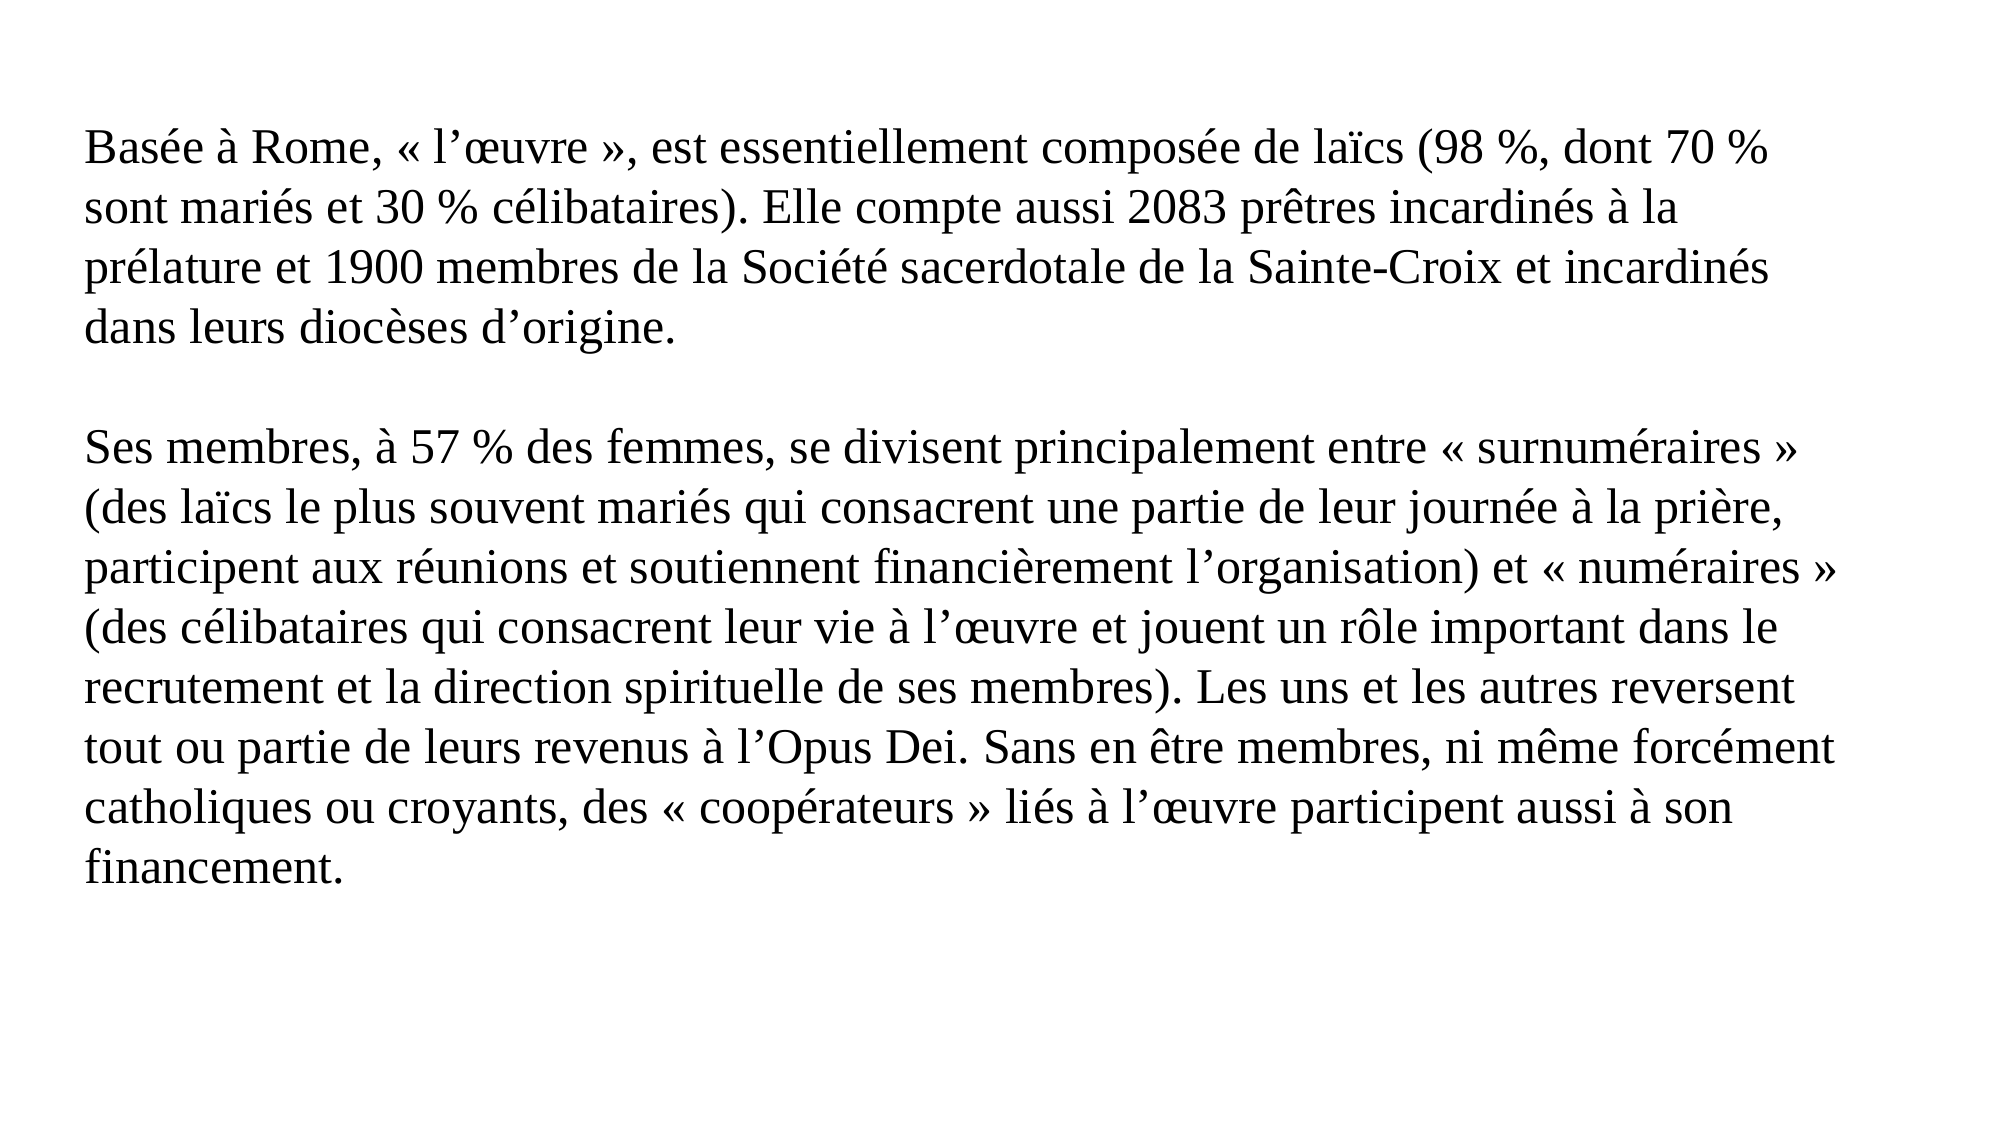

Basée à Rome, « l’œuvre », est essentiellement composée de laïcs (98 %, dont 70 % sont mariés et 30 % célibataires). Elle compte aussi 2083 prêtres incardinés à la prélature et 1900 membres de la Société sacerdotale de la Sainte-Croix et incardinés dans leurs diocèses d’origine.
Ses membres, à 57 % des femmes, se divisent principalement entre « surnuméraires » (des laïcs le plus souvent mariés qui consacrent une partie de leur journée à la prière, participent aux réunions et soutiennent financièrement l’organisation) et « numéraires » (des célibataires qui consacrent leur vie à l’œuvre et jouent un rôle important dans le recrutement et la direction spirituelle de ses membres). Les uns et les autres reversent tout ou partie de leurs revenus à l’Opus Dei. Sans en être membres, ni même forcément catholiques ou croyants, des « coopérateurs » liés à l’œuvre participent aussi à son financement.